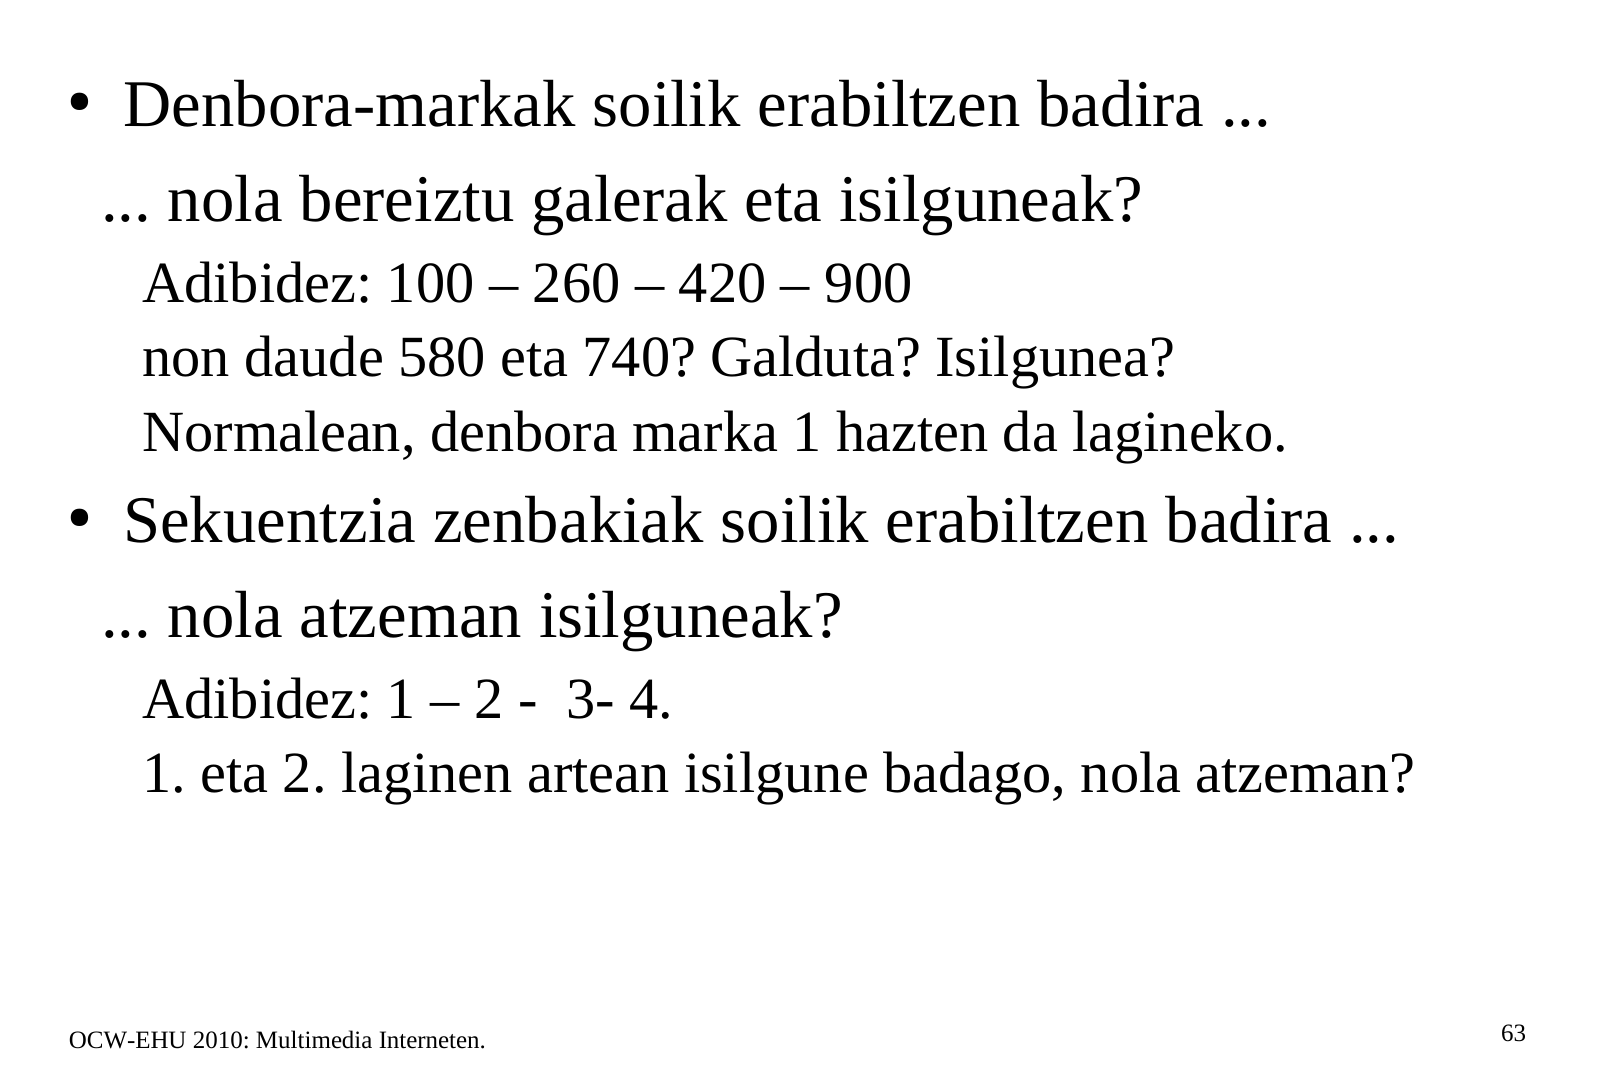

# Denbora-markak soilik erabiltzen badira ...
 ... nola bereiztu galerak eta isilguneak?
Adibidez: 100 – 260 – 420 – 900
non daude 580 eta 740? Galduta? Isilgunea?
Normalean, denbora marka 1 hazten da lagineko.
Sekuentzia zenbakiak soilik erabiltzen badira ...
 ... nola atzeman isilguneak?
Adibidez: 1 – 2 - 3- 4.
1. eta 2. laginen artean isilgune badago, nola atzeman?
63